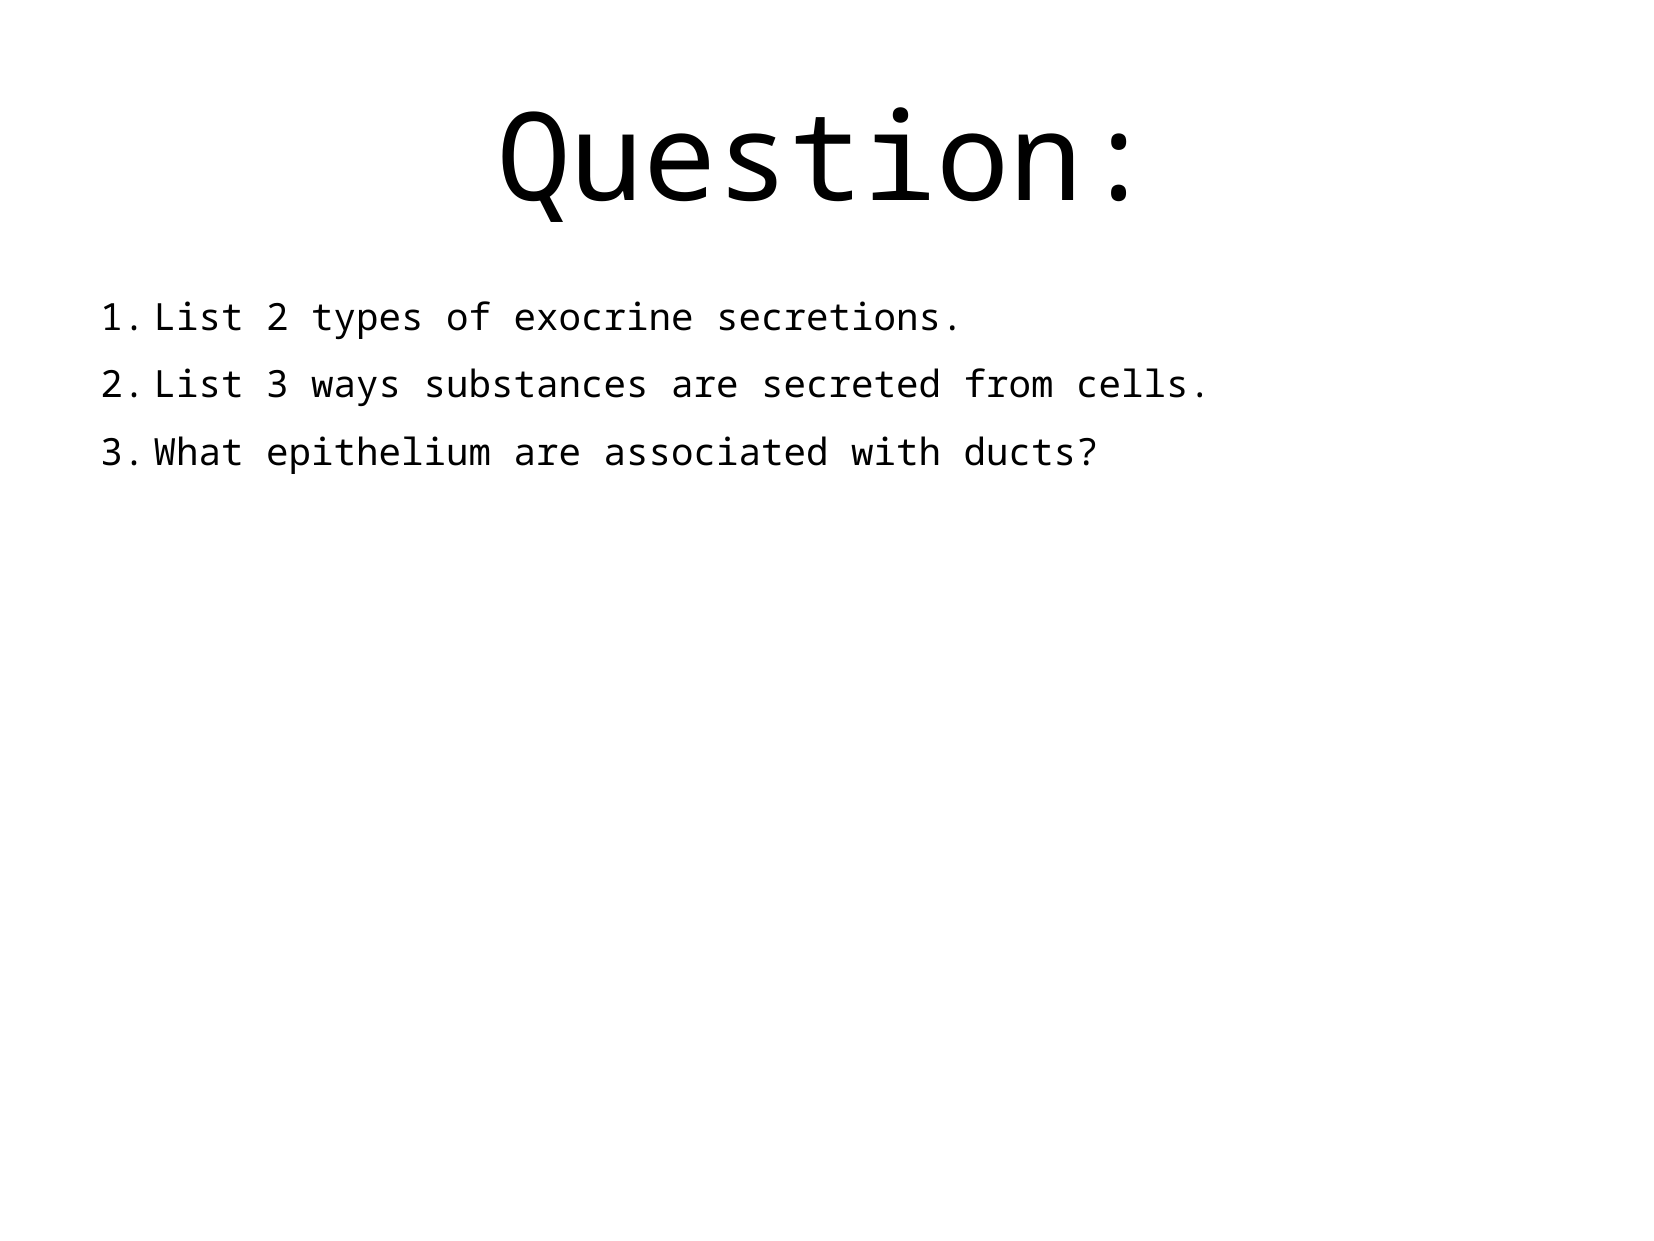

# Question:
List 2 types of exocrine secretions.
List 3 ways substances are secreted from cells.
What epithelium are associated with ducts?